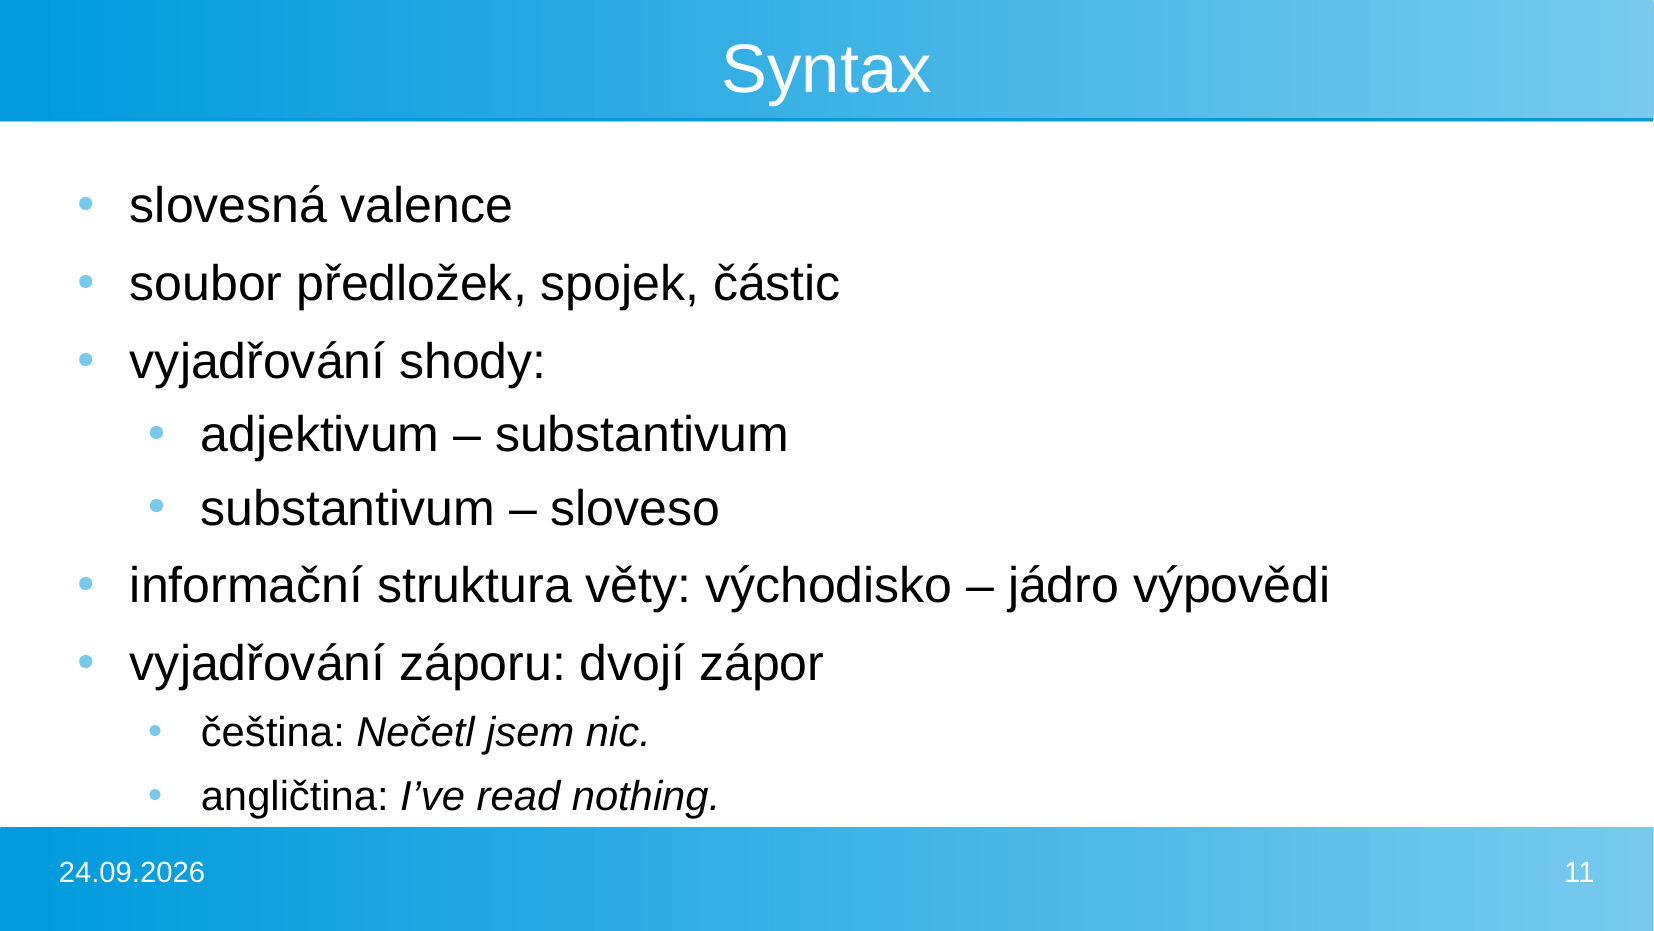

# Syntax
slovesná valence
soubor předložek, spojek, částic
vyjadřování shody:
adjektivum – substantivum
substantivum – sloveso
informační struktura věty: východisko – jádro výpovědi
vyjadřování záporu: dvojí zápor
čeština: Nečetl jsem nic.
angličtina: I’ve read nothing.
11